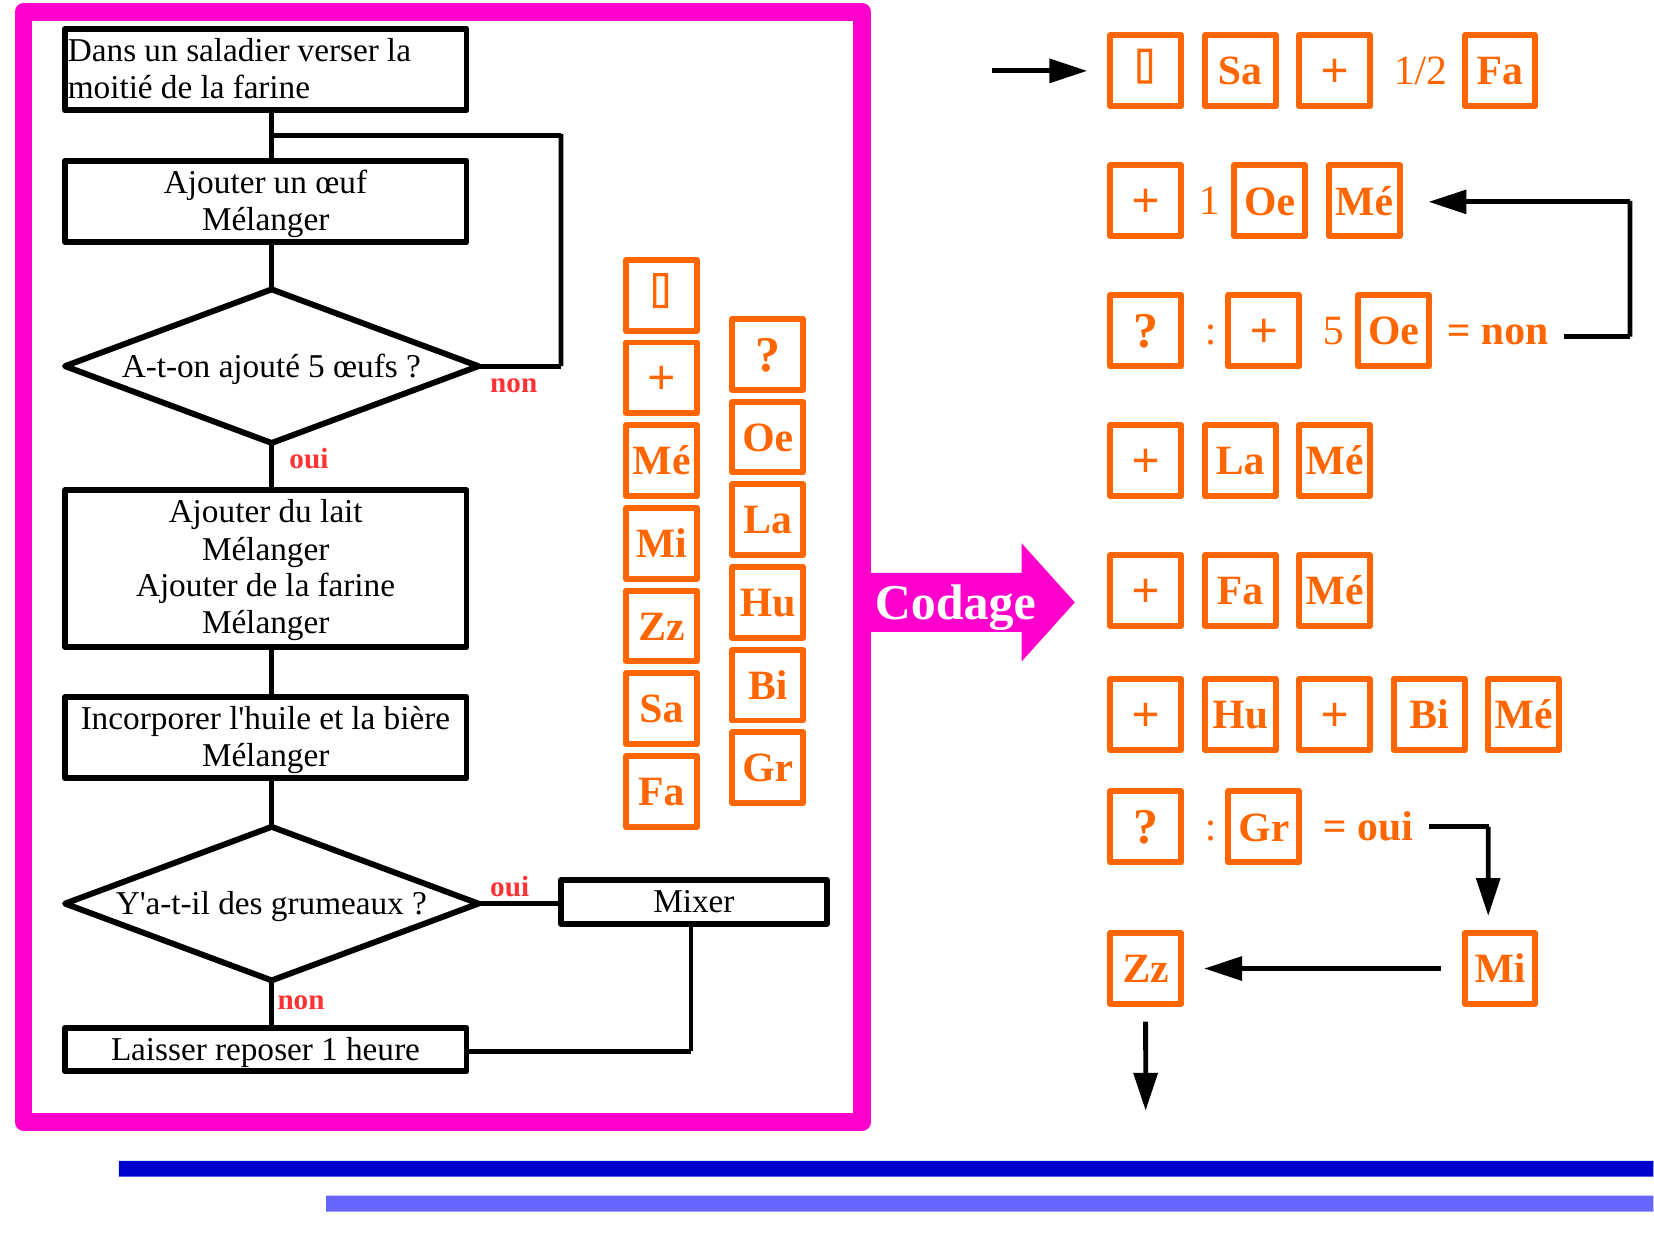

Codage
Dans un saladier verser la moitié de la farine
Ajouter un œuf
Mélanger
non
A-t-on ajouté 5 œufs ?
Ajouter du lait
Mélanger
Ajouter de la farine
Mélanger
oui
Incorporer l'huile et la bière
Mélanger
Y'a-t-il des grumeaux ?
oui
Mixer
non
Laisser reposer 1 heure
Langage

Sa
+
Fa
1/2
+
Oe
Mé
1

?
+
Oe
:
5
= non
?
+
Oe
Mé
+
La
Mé
La
Mi
+
Fa
Mé
Hu
Zz
Bi
Sa
+
Hu
+
Bi
Mé
Gr
Fa
?
Gr
:
= oui
Mi
Zz